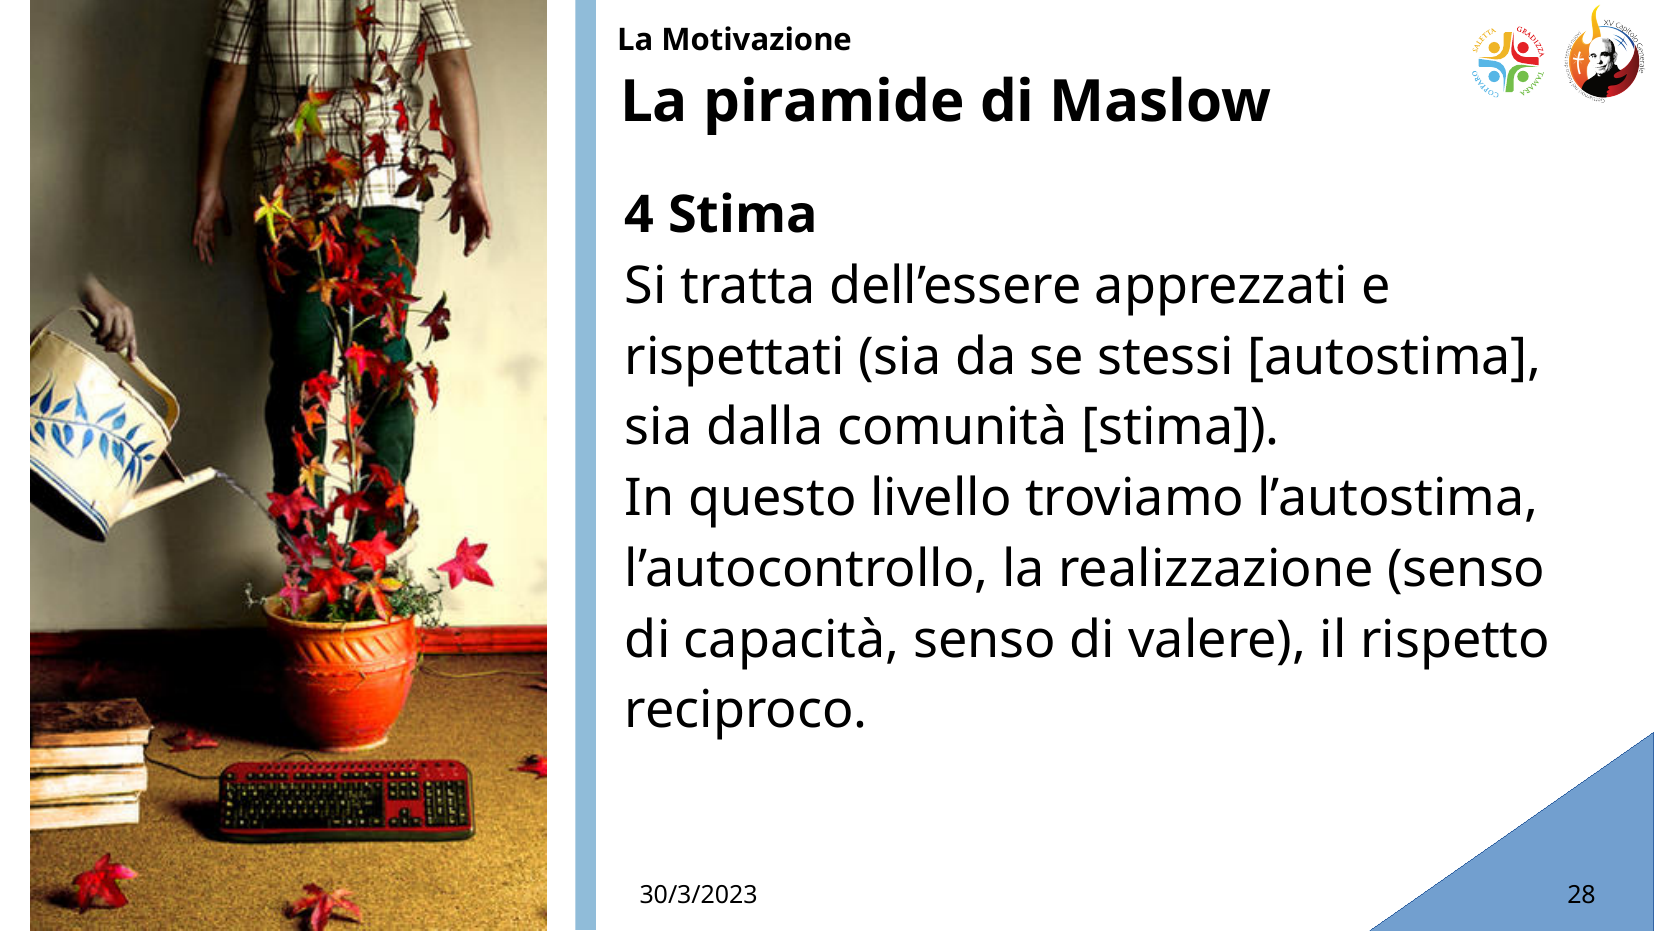

La Motivazione
La piramide di Maslow
# 4 Stima
Si tratta dell’essere apprezzati e rispettati (sia da se stessi [autostima], sia dalla comunità [stima]).
In questo livello troviamo l’autostima, l’autocontrollo, la realizzazione (senso di capacità, senso di valere), il rispetto reciproco.